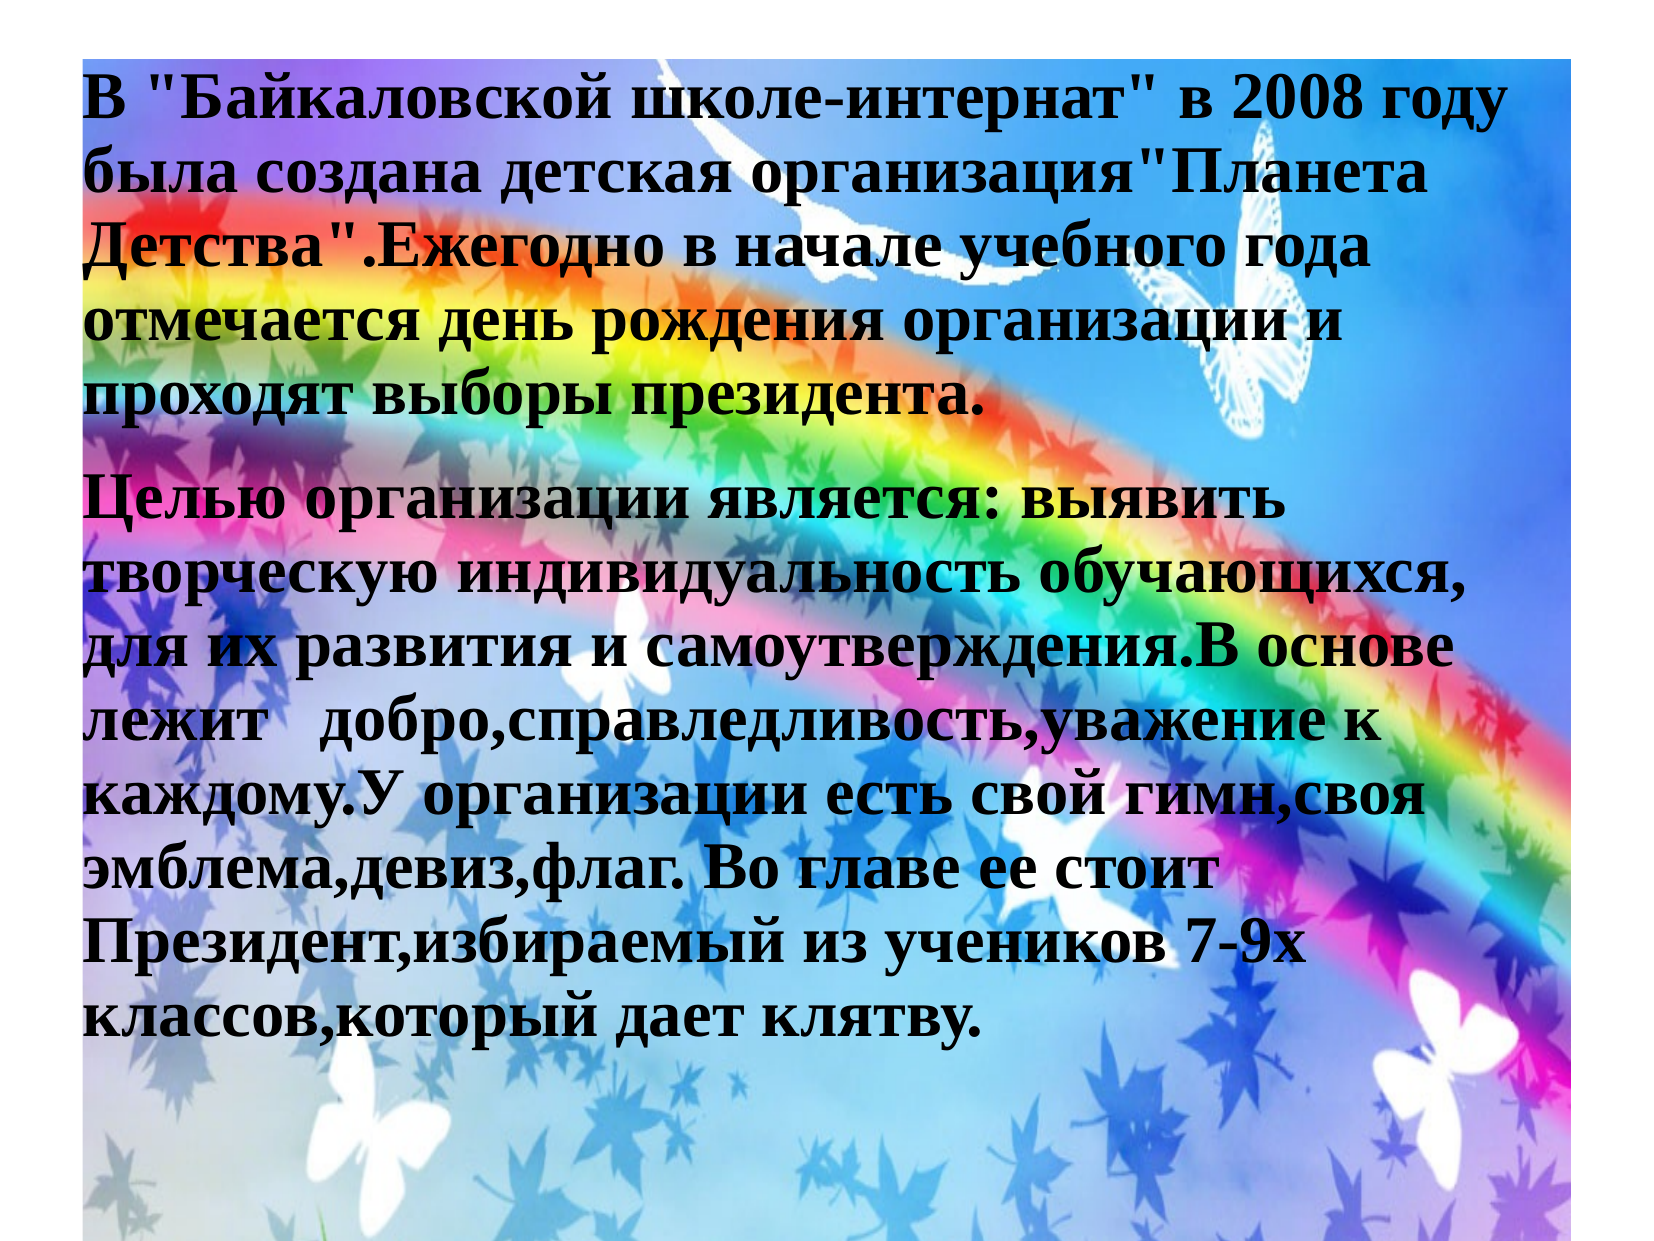

# В "Байкаловской школе-интернат" в 2008 году была создана детская организация"Планета Детства".Ежегодно в начале учебного года отмечается день рождения организации и проходят выборы президента.
Целью организации является: выявить творческую индивидуальность обучающихся, для их развития и самоутверждения.В основе лежит добро,справледливость,уважение к каждому.У организации есть свой гимн,своя эмблема,девиз,флаг. Во главе ее стоит Президент,избираемый из учеников 7-9х классов,который дает клятву.